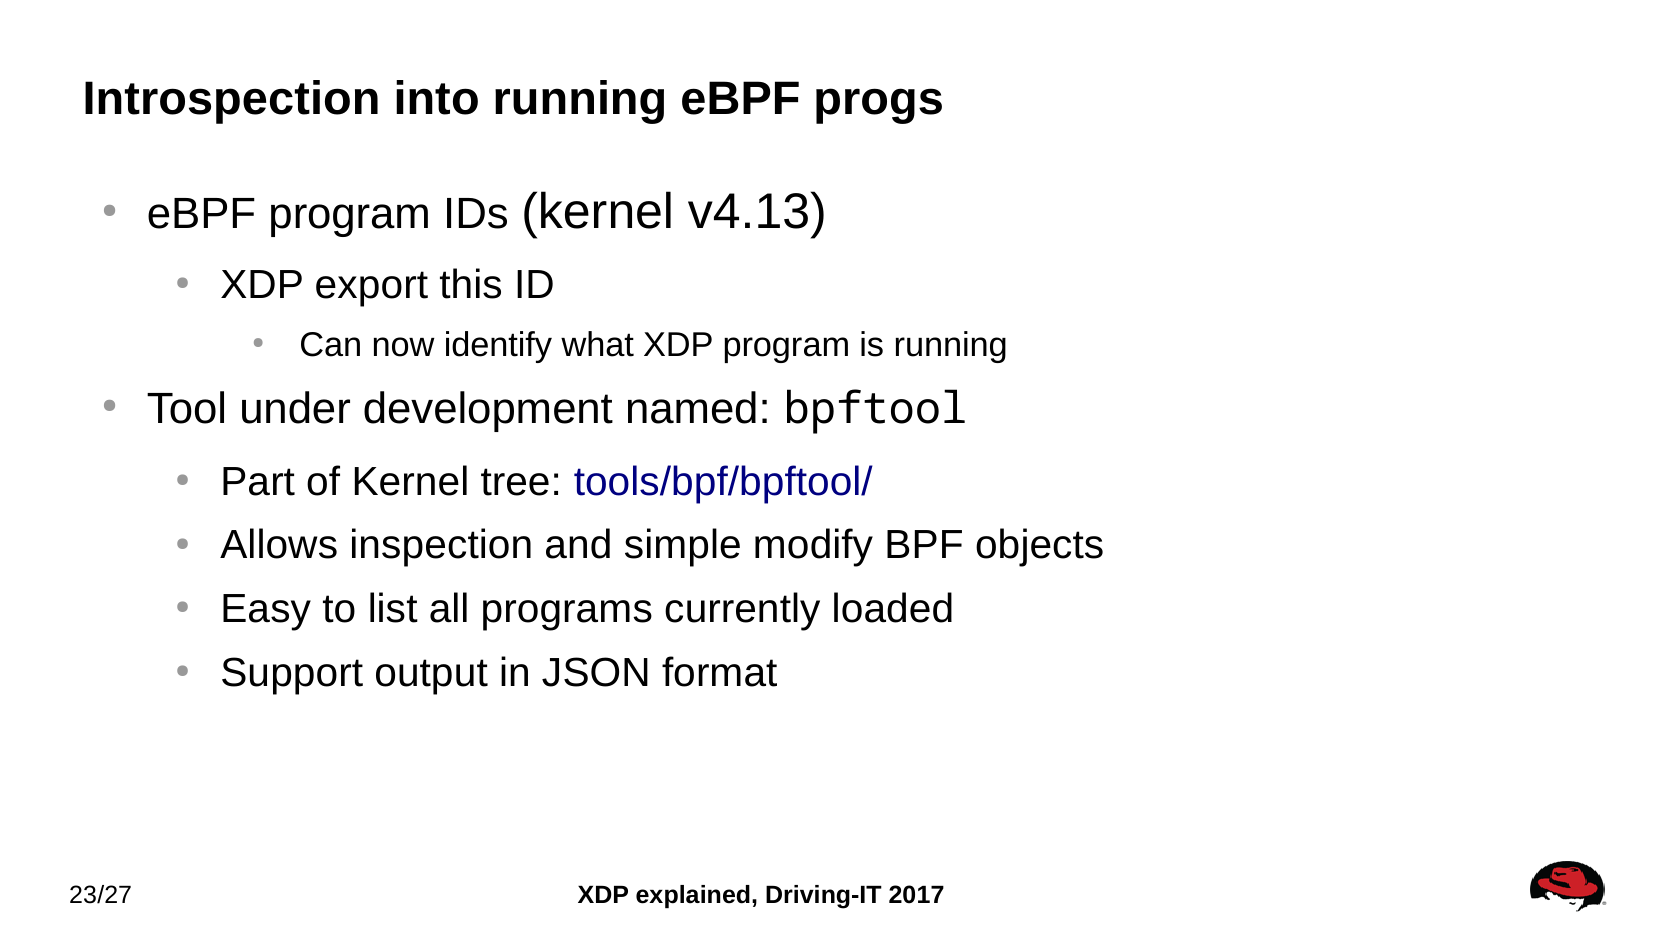

# Introspection into running eBPF progs
eBPF program IDs (kernel v4.13)
XDP export this ID
Can now identify what XDP program is running
Tool under development named: bpftool
Part of Kernel tree: tools/bpf/bpftool/
Allows inspection and simple modify BPF objects
Easy to list all programs currently loaded
Support output in JSON format